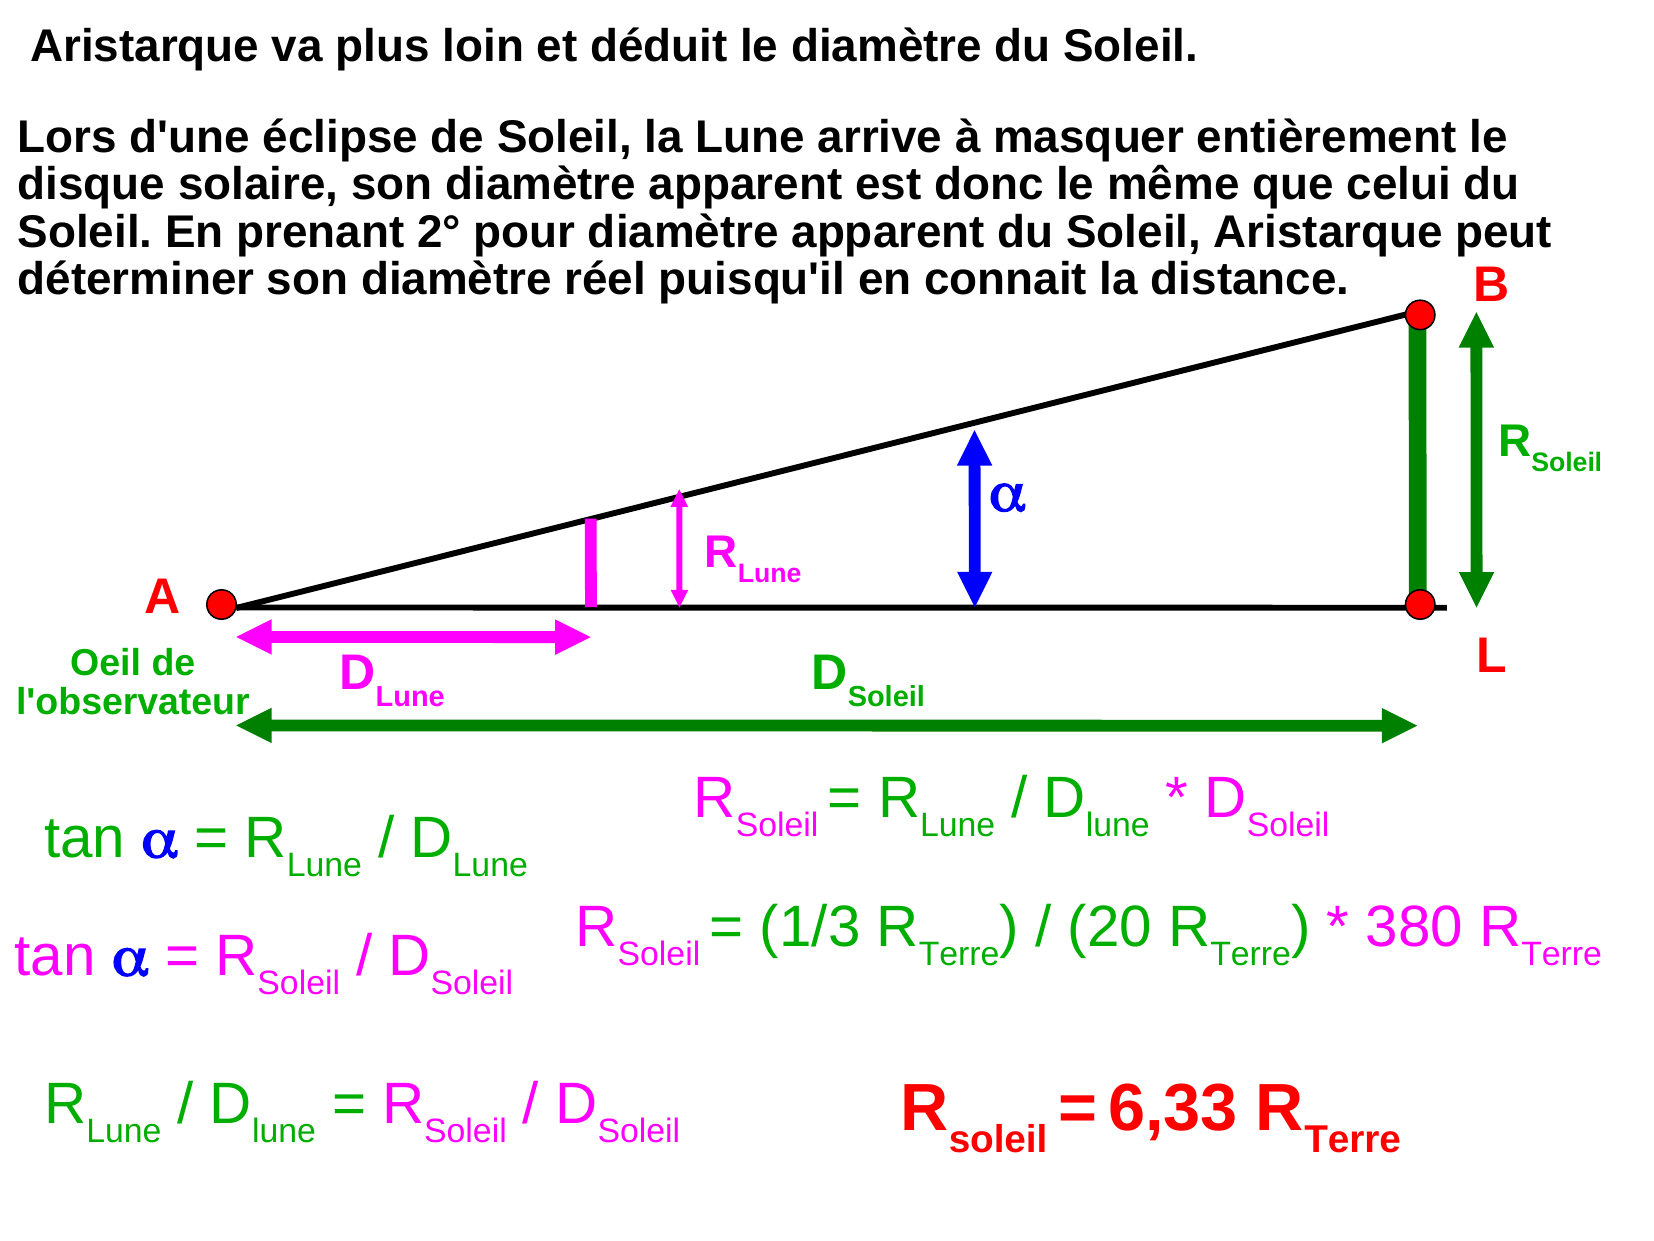

Aristarque va plus loin et déduit le diamètre du Soleil.
Lors d'une éclipse de Soleil, la Lune arrive à masquer entièrement le disque solaire, son diamètre apparent est donc le même que celui du Soleil. En prenant 2° pour diamètre apparent du Soleil, Aristarque peut déterminer son diamètre réel puisqu'il en connait la distance.
B
RSoleil

RLune
A
L
Oeil de l'observateur
DLune
DSoleil
RSoleil = RLune / Dlune * DSoleil
tan  = RLune / DLune
RSoleil = (1/3 RTerre) / (20 RTerre) * 380 RTerre
tan  = RSoleil / DSoleil
RLune / Dlune = RSoleil / DSoleil
Rsoleil = 6,33 RTerre